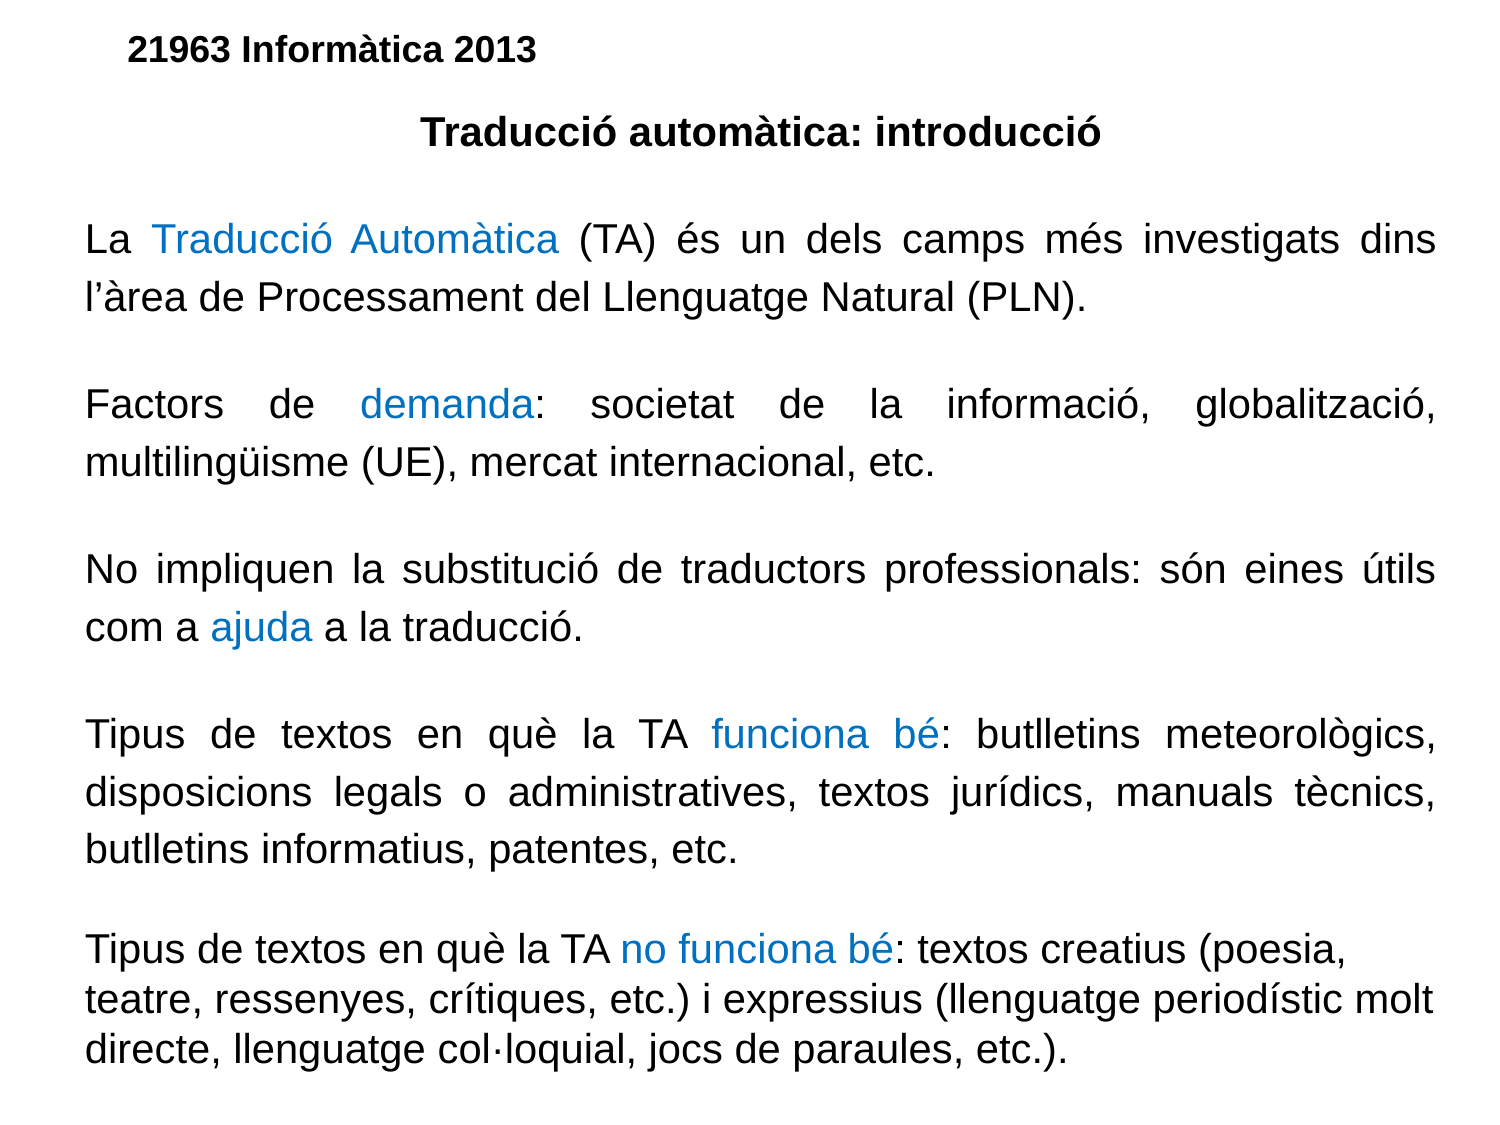

21963 Informàtica 2013
Traducció automàtica: introducció
La Traducció Automàtica (TA) és un dels camps més investigats dins l’àrea de Processament del Llenguatge Natural (PLN).
Factors de demanda: societat de la informació, globalització, multilingüisme (UE), mercat internacional, etc.
No impliquen la substitució de traductors professionals: són eines útils com a ajuda a la traducció.
Tipus de textos en què la TA funciona bé: butlletins meteorològics, disposicions legals o administratives, textos jurídics, manuals tècnics, butlletins informatius, patentes, etc.
Tipus de textos en què la TA no funciona bé: textos creatius (poesia, teatre, ressenyes, crítiques, etc.) i expressius (llenguatge periodístic molt directe, llenguatge col·loquial, jocs de paraules, etc.).